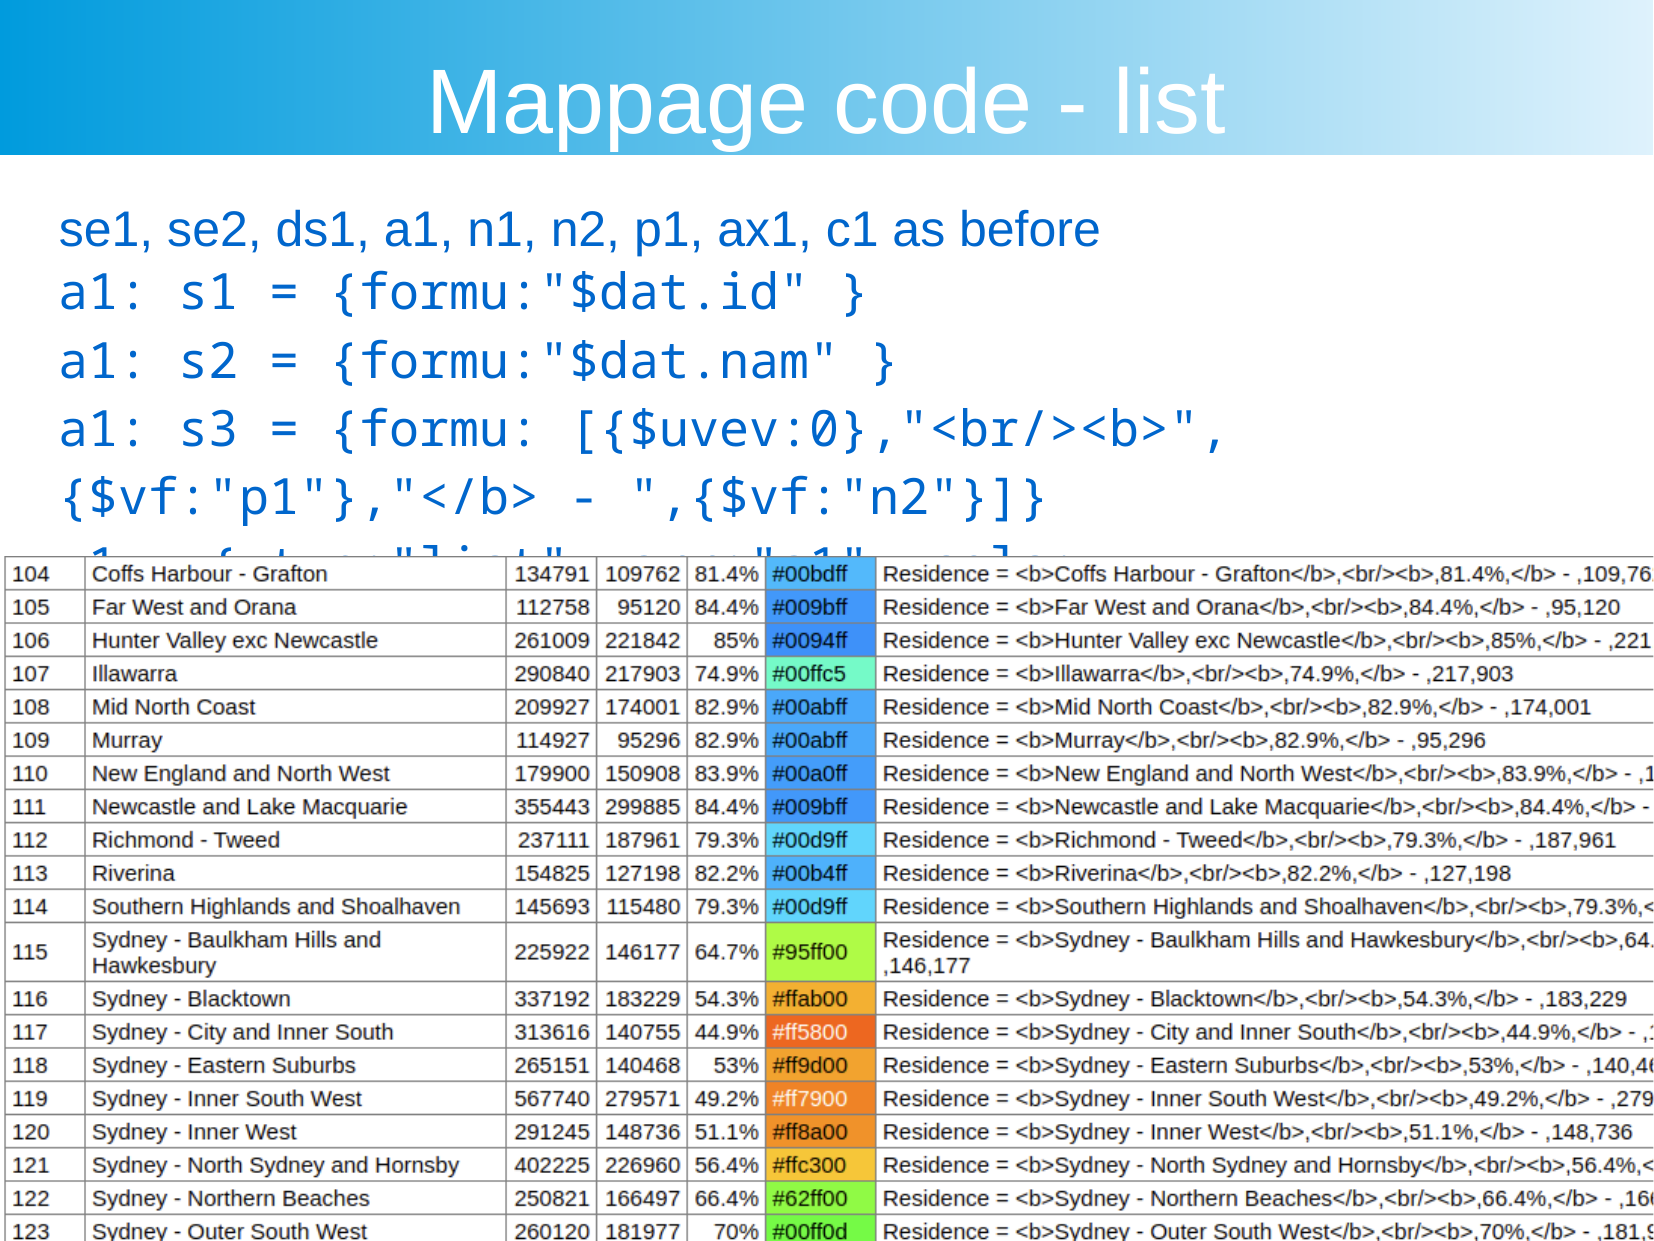

# Mappage code - list
se1, se2, ds1, a1, n1, n2, p1, ax1, c1 as before
a1: s1 = {formu:"$dat.id" }
a1: s2 = {formu:"$dat.nam" }
a1: s3 = {formu: [{$uvev:0},"<br/><b>",{$vf:"p1"},"</b> - ",{$vf:"n2"}]}
z1 = { typ:"list", arr:"a1", cols:["s1","s2","n1","n2","p1","c1", "s3"]}